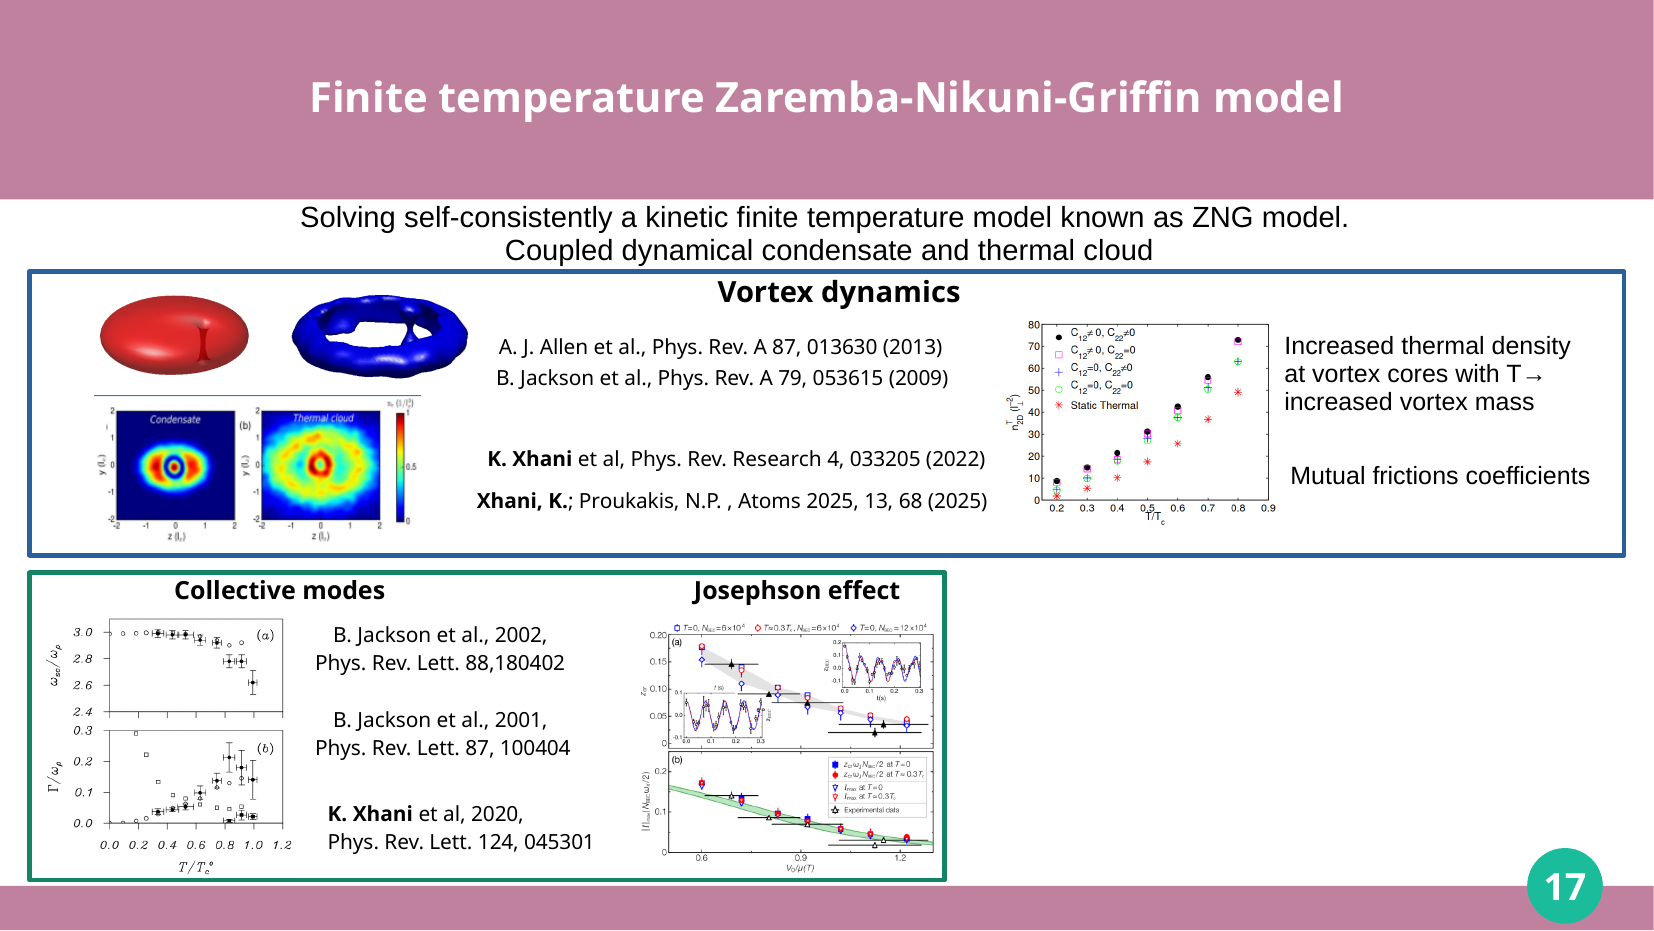

# Finite temperature Zaremba-Nikuni-Griffin model
Solving self-consistently a kinetic finite temperature model known as ZNG model.
Coupled dynamical condensate and thermal cloud
Vortex dynamics
A. J. Allen et al., Phys. Rev. A 87, 013630 (2013)
Increased thermal density
at vortex cores with T→
increased vortex mass
B. Jackson et al., Phys. Rev. A 79, 053615 (2009)
K. Xhani et al, Phys. Rev. Research 4, 033205 (2022)
Mutual frictions coefficients
Xhani, K.; Proukakis, N.P. , Atoms 2025, 13, 68 (2025)
Collective modes
Josephson effect
B. Jackson et al., 2002,
Phys. Rev. Lett. 88,180402
B. Jackson et al., 2001,
Phys. Rev. Lett. 87, 100404
K. Xhani et al, 2020,
Phys. Rev. Lett. 124, 045301